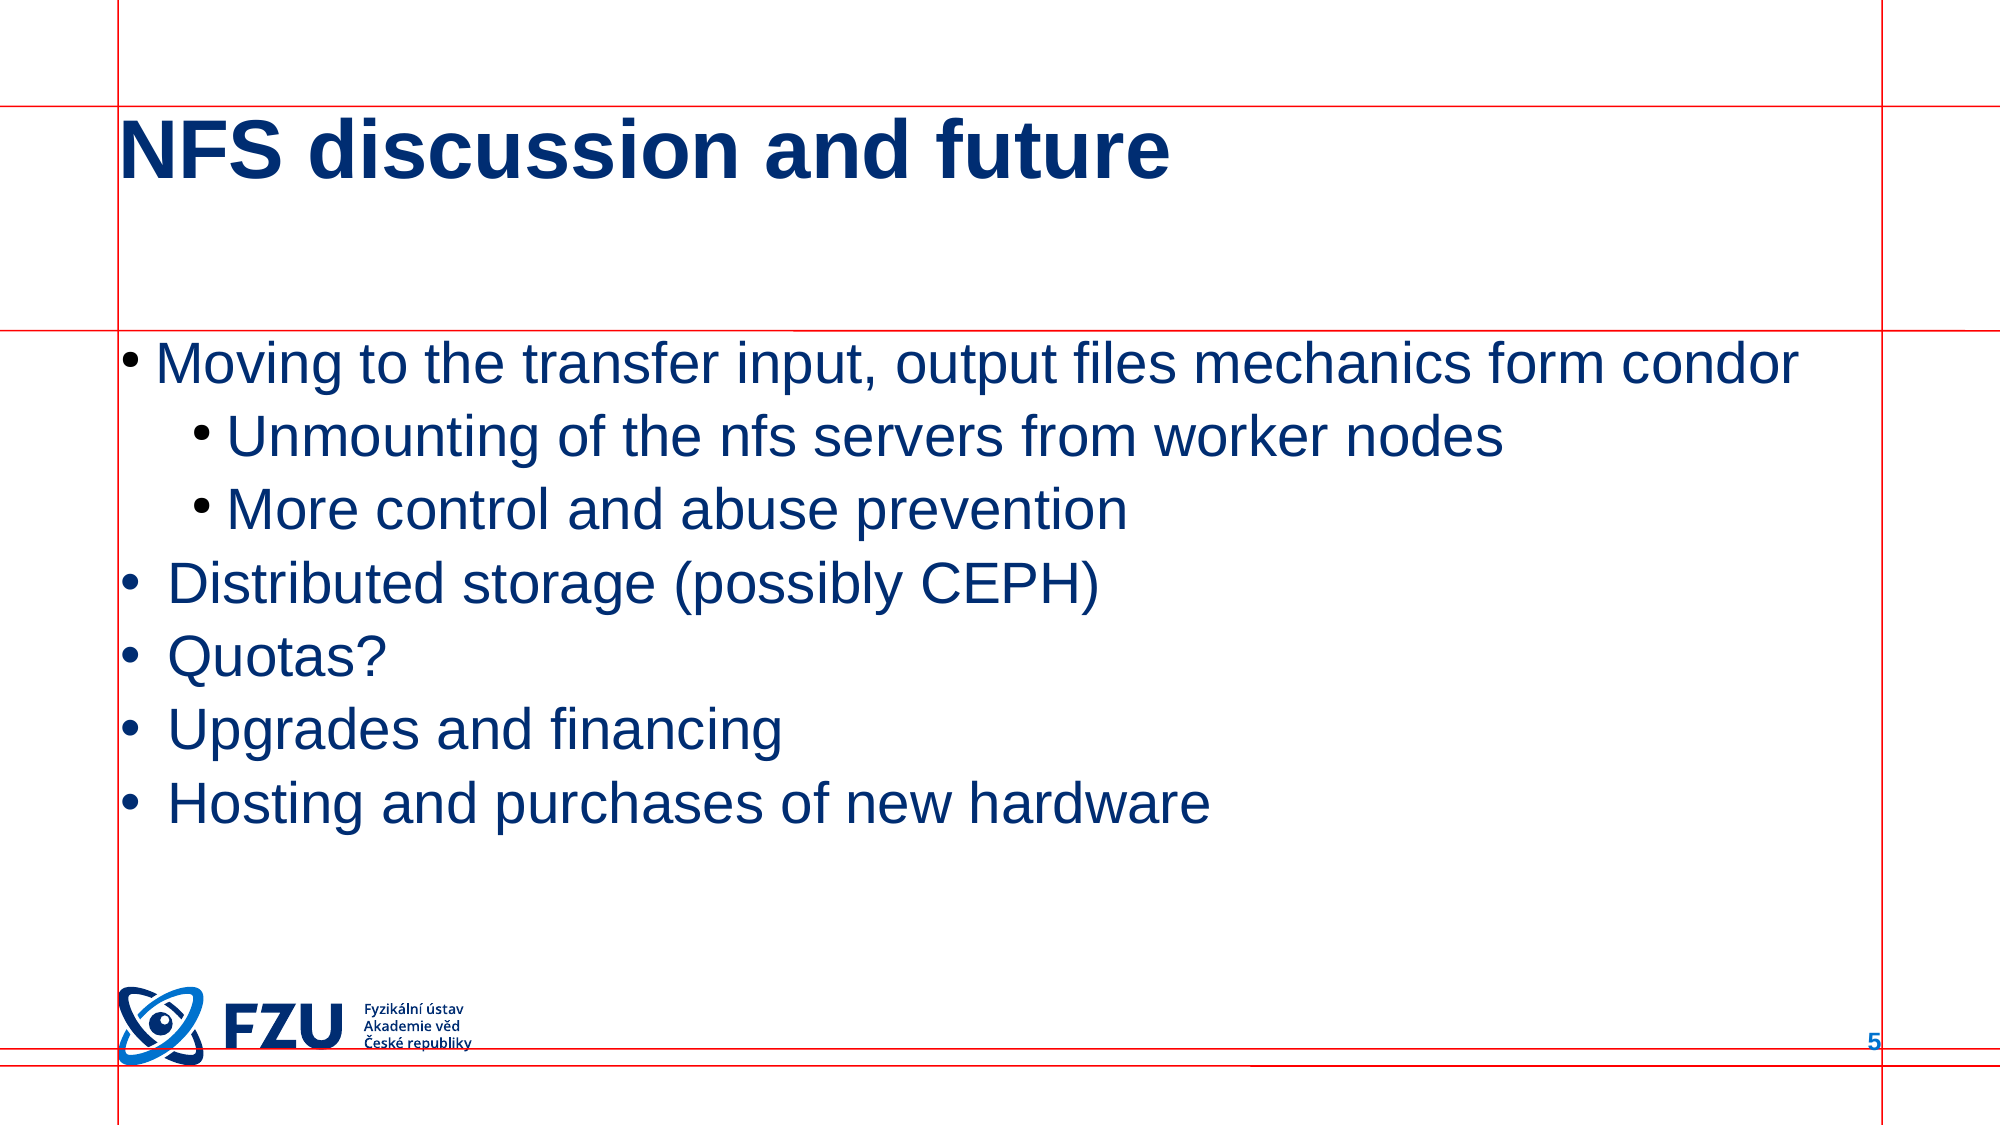

NFS discussion and future
Moving to the transfer input, output files mechanics form condor
Unmounting of the nfs servers from worker nodes
More control and abuse prevention
Distributed storage (possibly CEPH)
Quotas?
Upgrades and financing
Hosting and purchases of new hardware